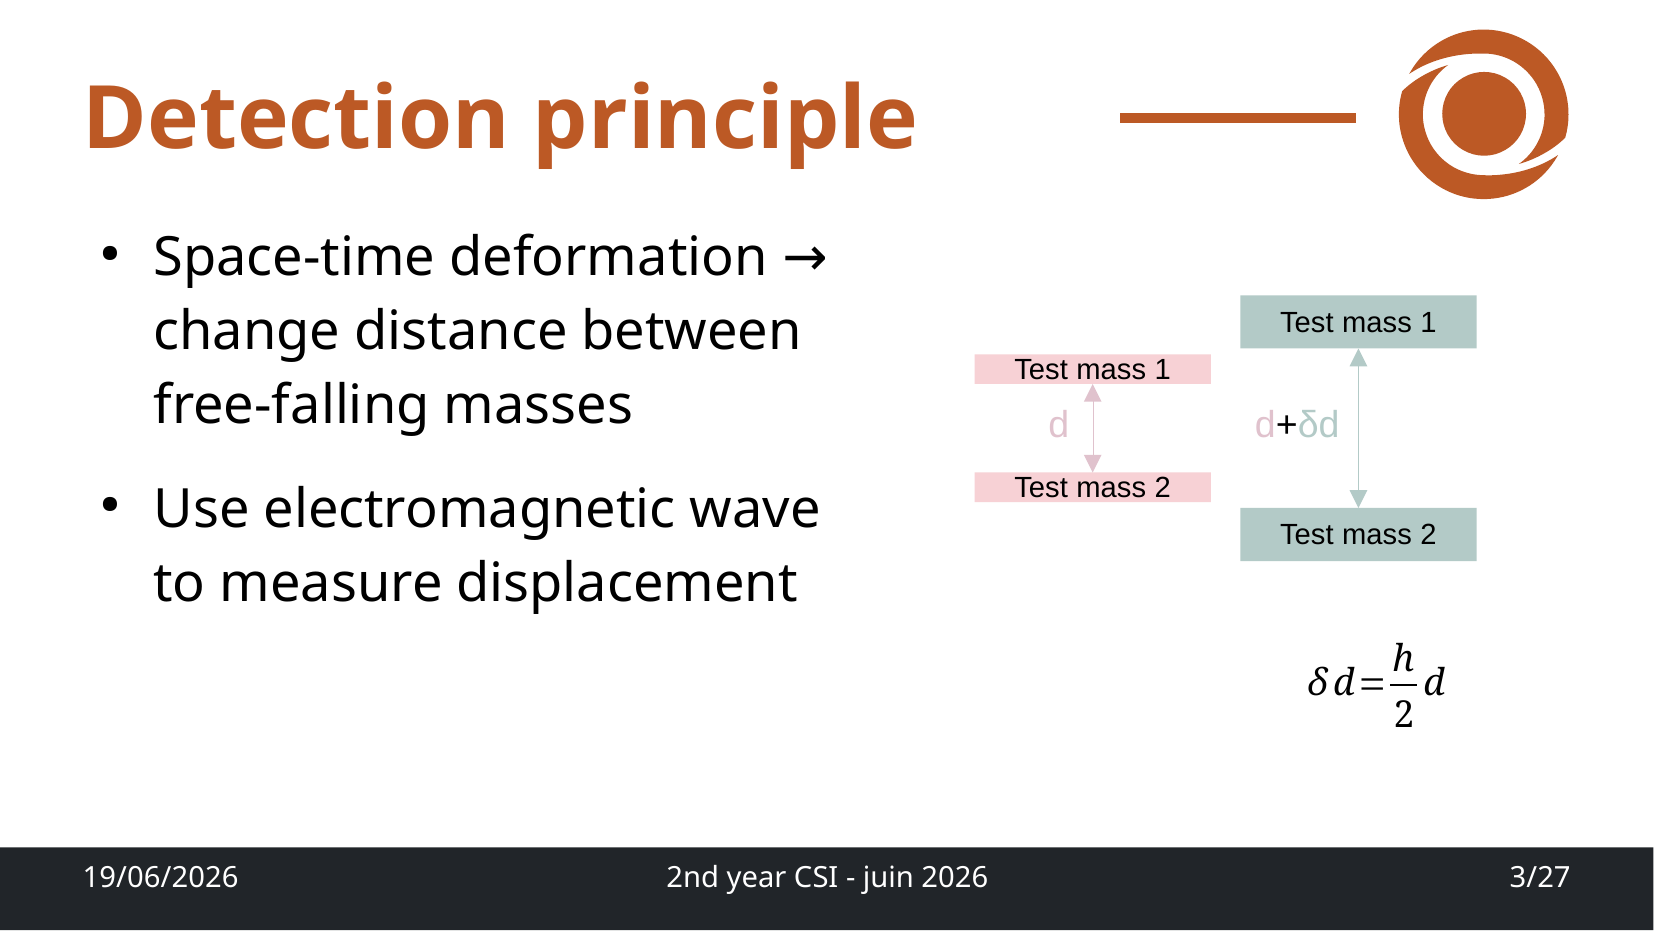

# Detection principle
Space-time deformation → change distance between free-falling masses
Use electromagnetic wave to measure displacement
Test mass 1
Test mass 1
d
d+δd
Test mass 2
Test mass 2
19/06/2026
2nd year CSI - juin 2026
3